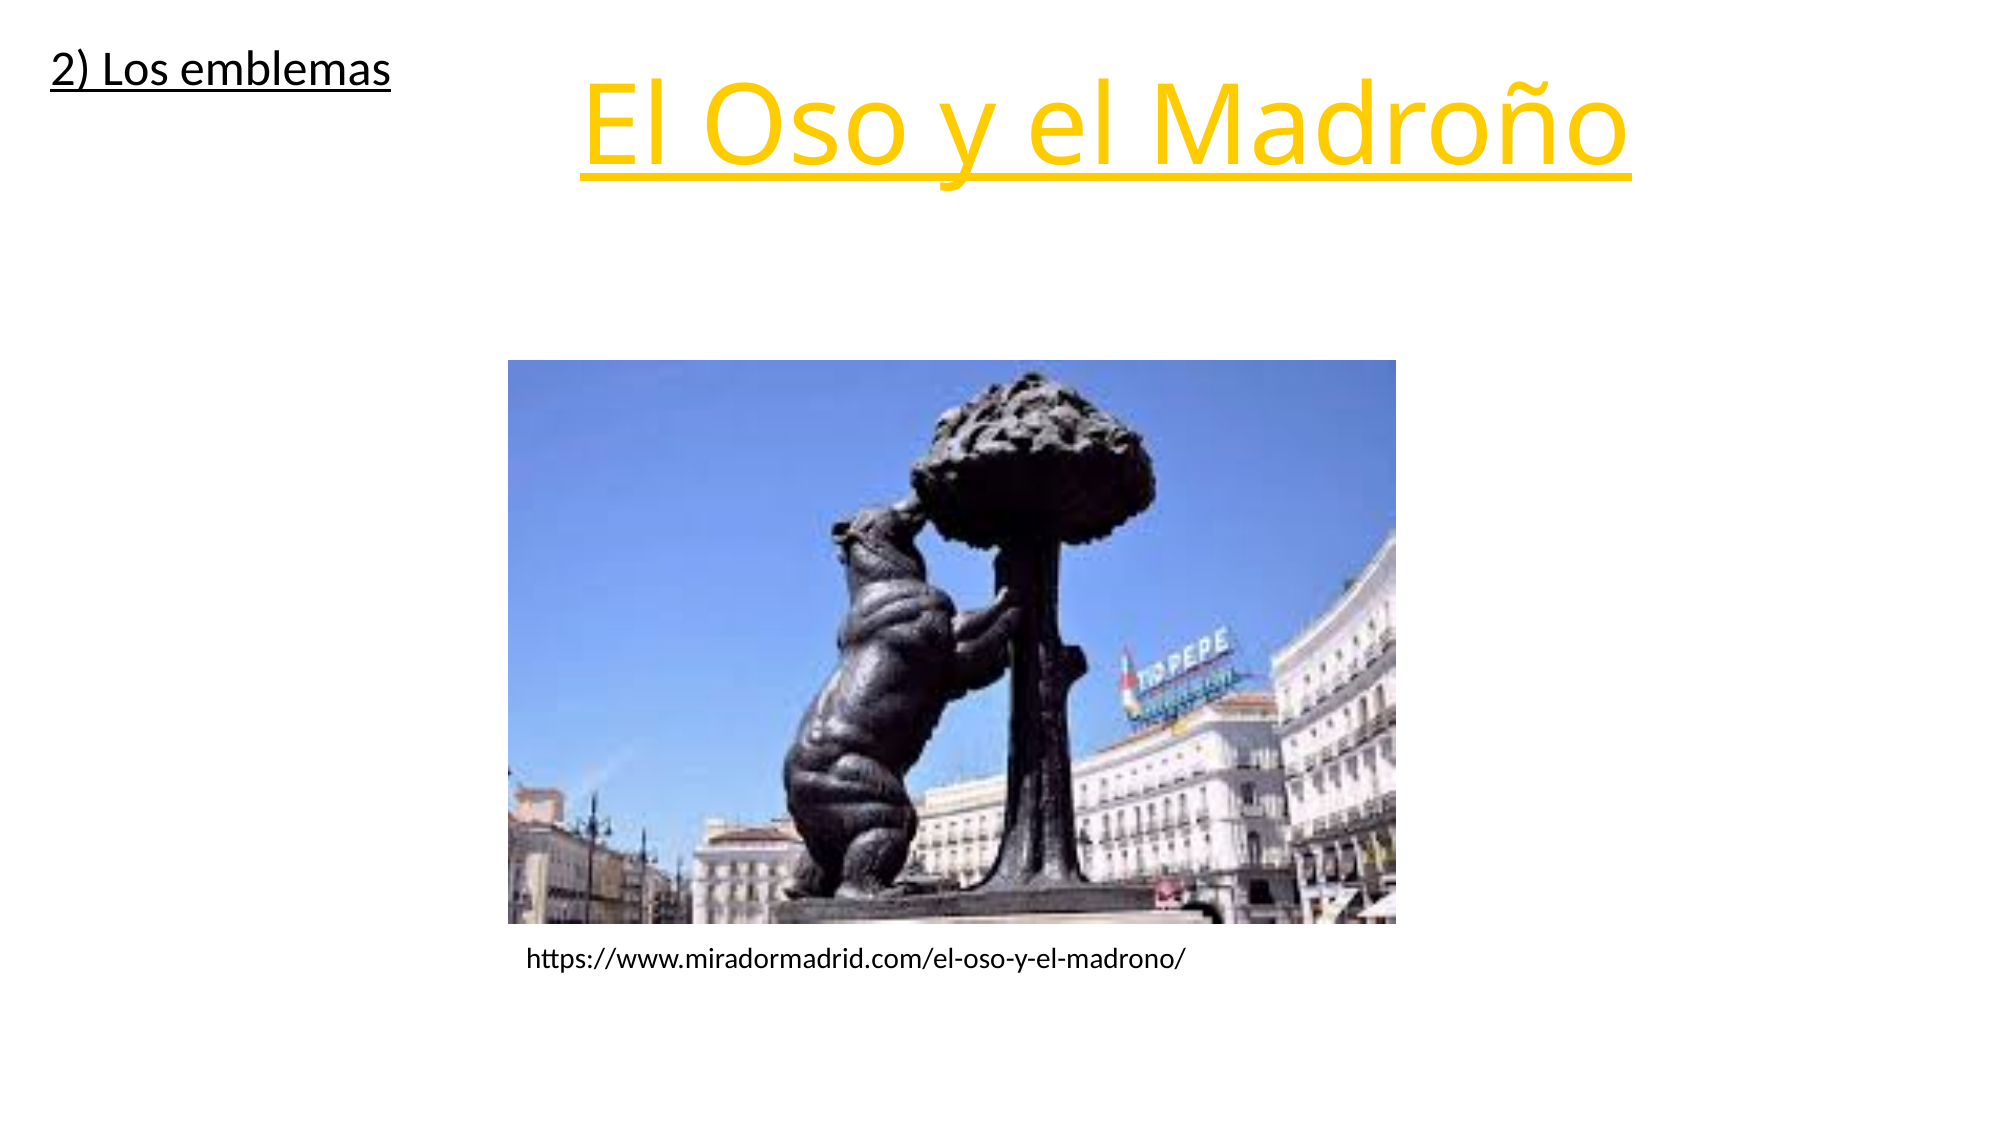

2) Los emblemas
# El Oso y el Madroño
https://www.miradormadrid.com/el-oso-y-el-madrono/